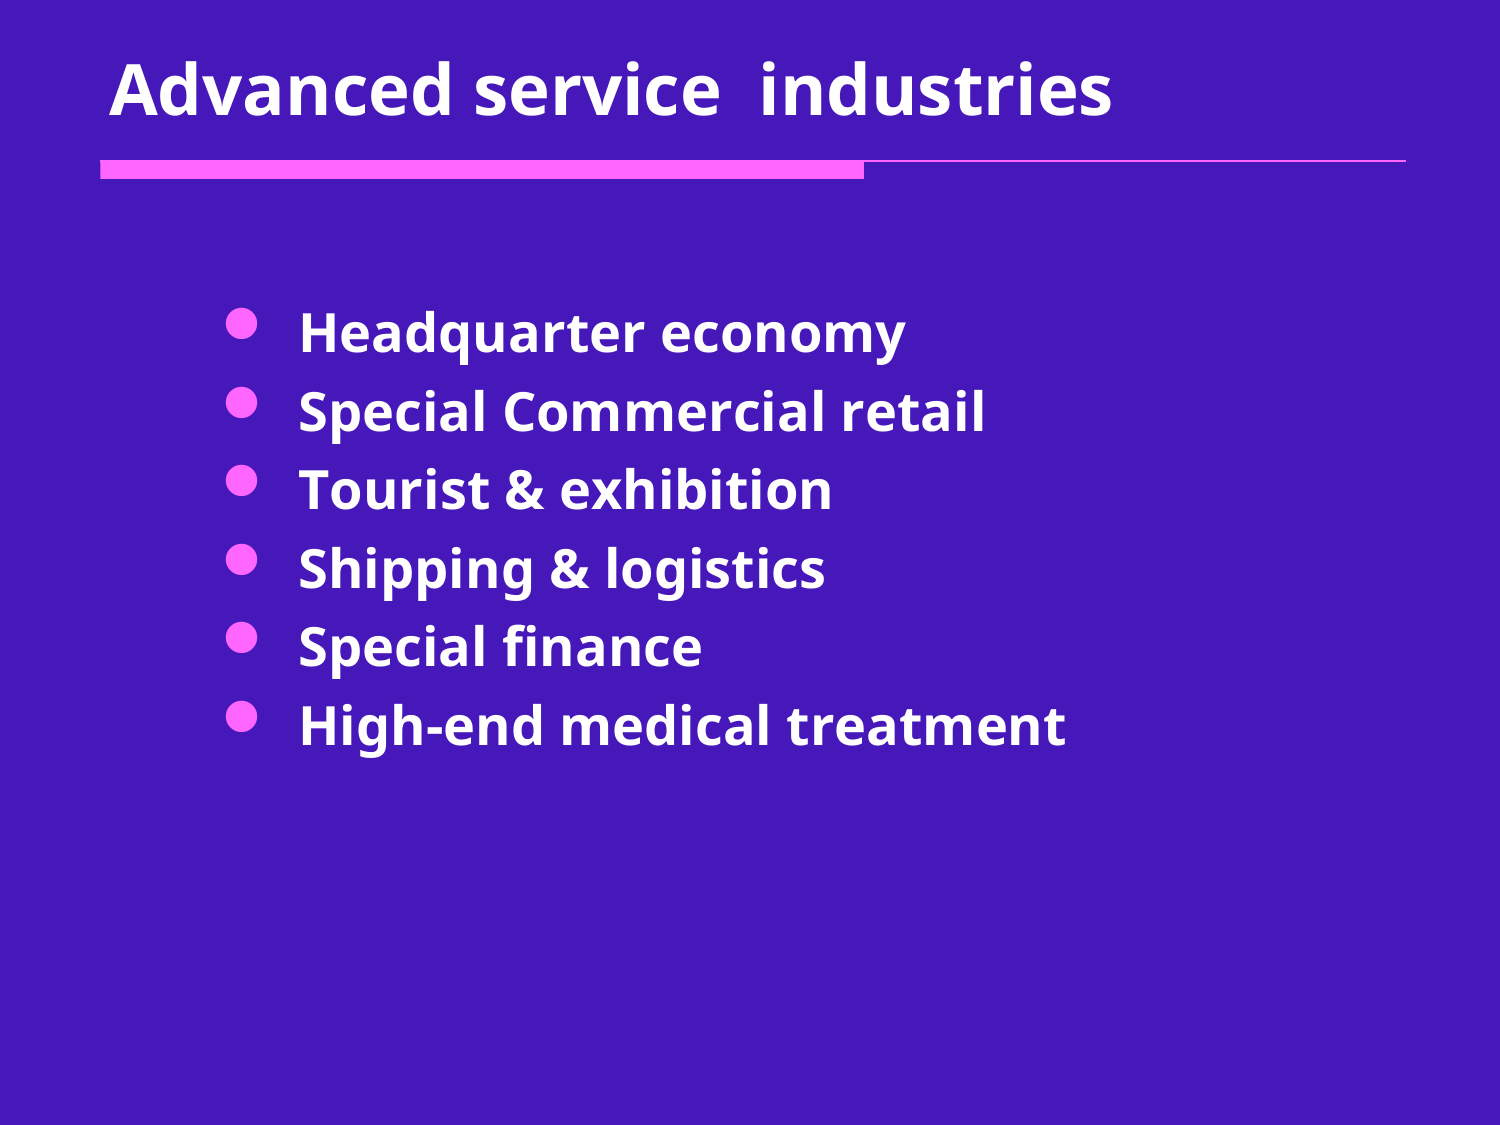

# Advanced service industries
Headquarter economy
Special Commercial retail
Tourist & exhibition
Shipping & logistics
Special finance
High-end medical treatment